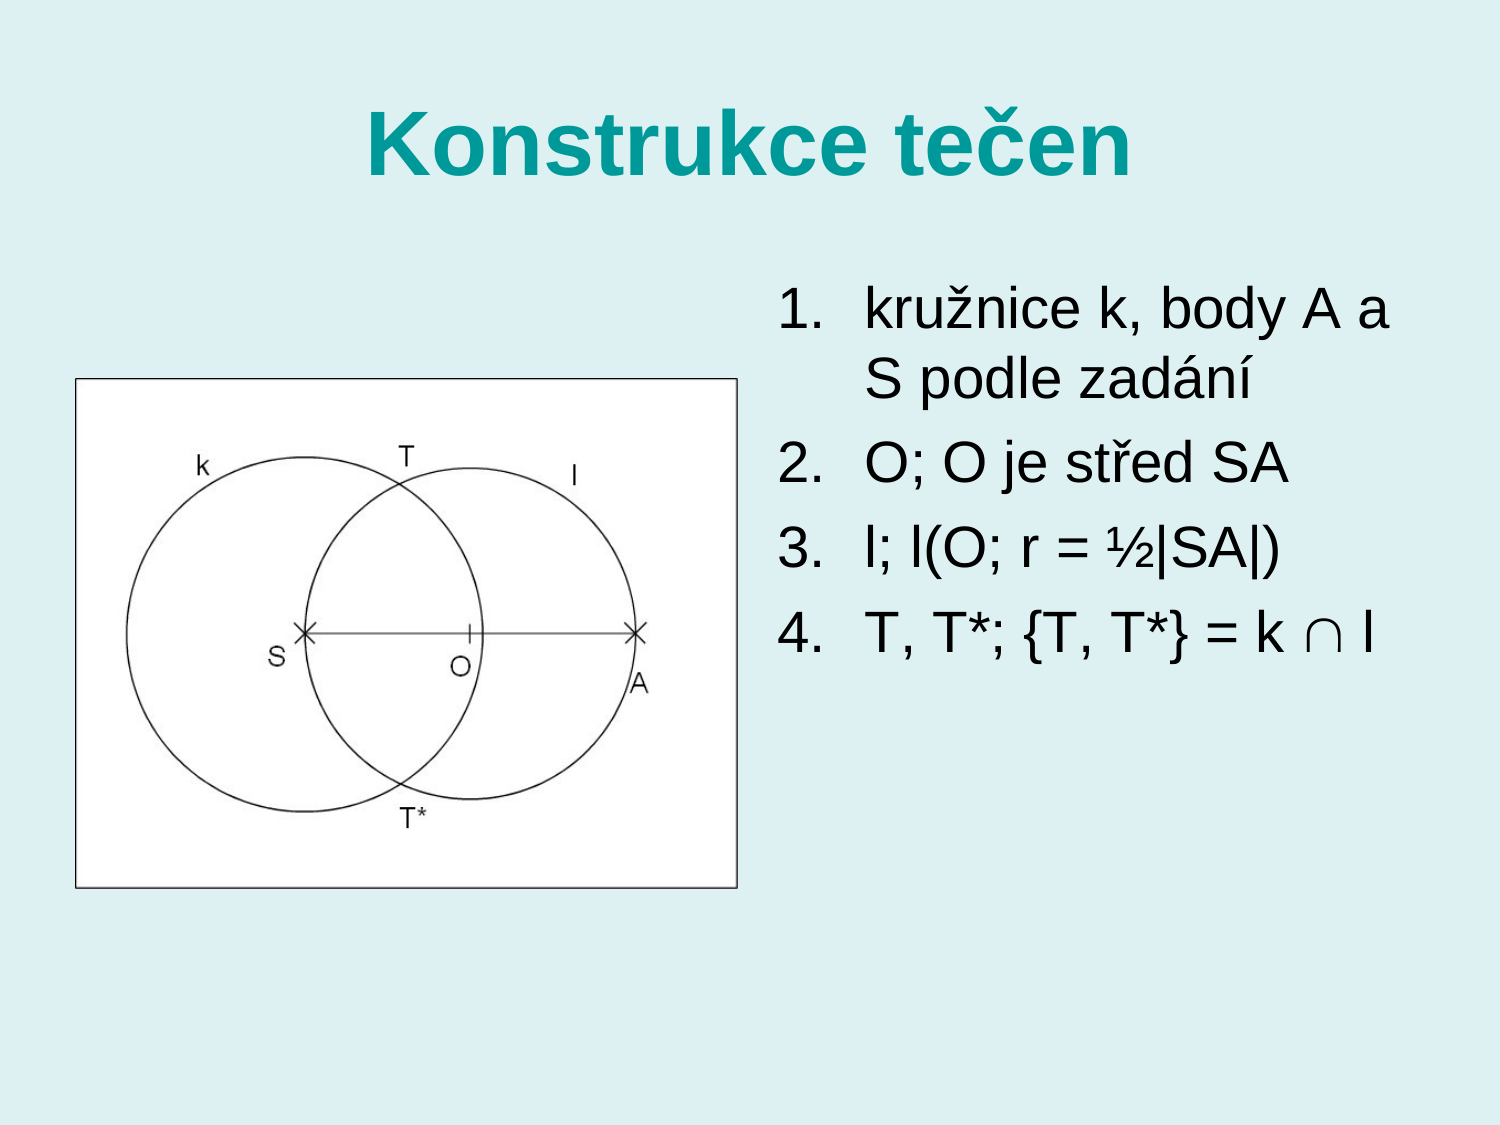

# Konstrukce tečen
kružnice k, body A a S podle zadání
O; O je střed SA
l; l(O; r = ½|SA|)
T, T*; {T, T*} = k  l